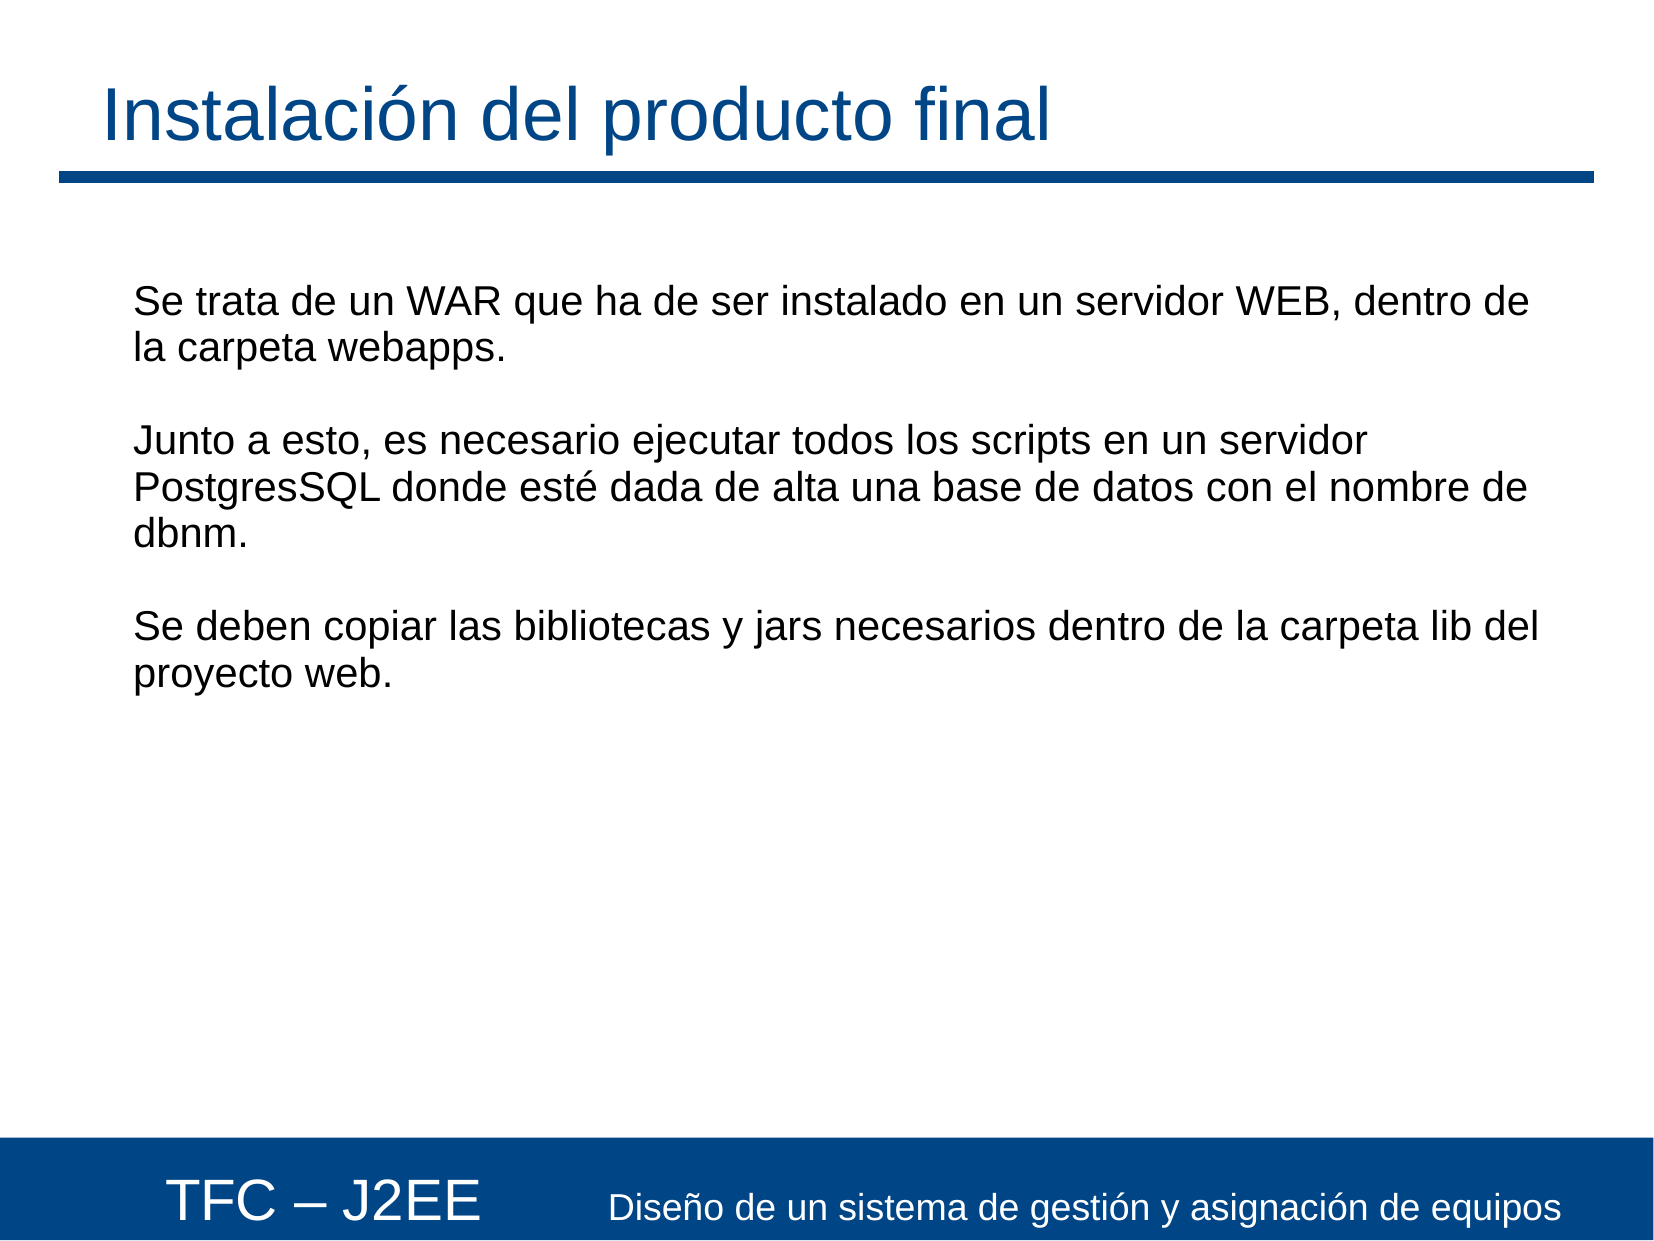

Instalación del producto final
Se trata de un WAR que ha de ser instalado en un servidor WEB, dentro de la carpeta webapps.
Junto a esto, es necesario ejecutar todos los scripts en un servidor PostgresSQL donde esté dada de alta una base de datos con el nombre de dbnm.
Se deben copiar las bibliotecas y jars necesarios dentro de la carpeta lib del proyecto web.
# TFC – J2EE		Diseño de un sistema de gestión y asignación de equipos